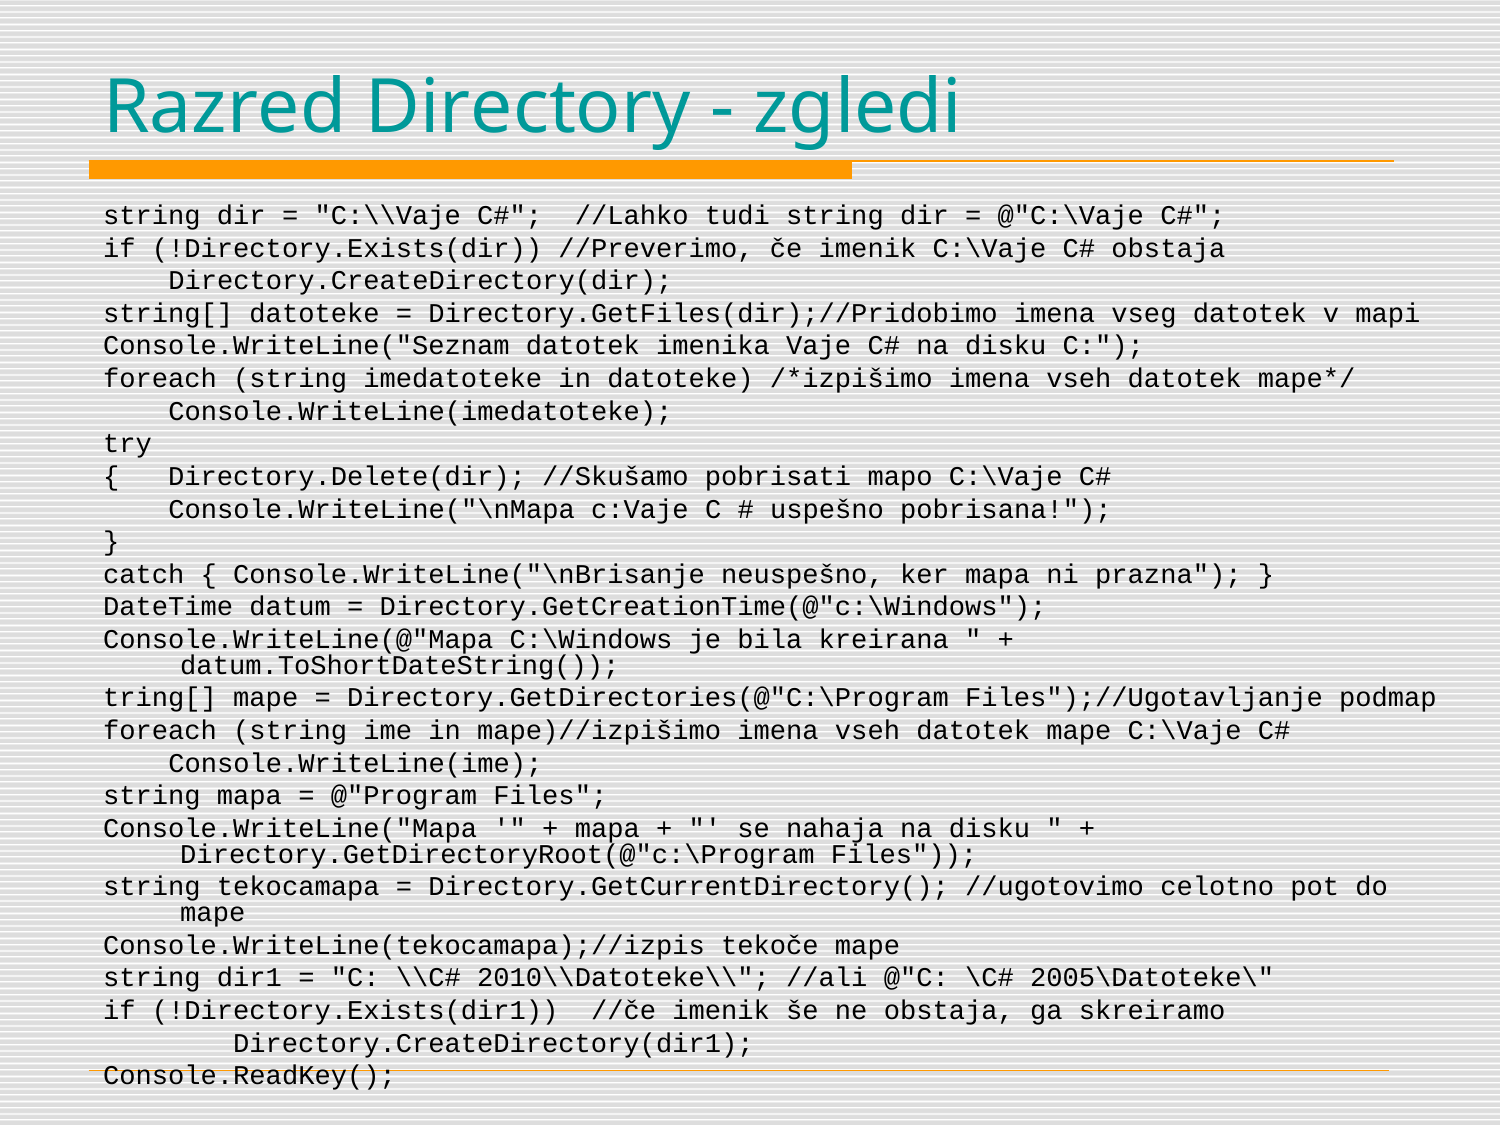

# Razred Directory - zgledi
string dir = "C:\\Vaje C#"; //Lahko tudi string dir = @"C:\Vaje C#";
if (!Directory.Exists(dir)) //Preverimo, če imenik C:\Vaje C# obstaja
 Directory.CreateDirectory(dir);
string[] datoteke = Directory.GetFiles(dir);//Pridobimo imena vseg datotek v mapi
Console.WriteLine("Seznam datotek imenika Vaje C# na disku C:");
foreach (string imedatoteke in datoteke) /*izpišimo imena vseh datotek mape*/
 Console.WriteLine(imedatoteke);
try
{ Directory.Delete(dir); //Skušamo pobrisati mapo C:\Vaje C#
 Console.WriteLine("\nMapa c:Vaje C # uspešno pobrisana!");
}
catch { Console.WriteLine("\nBrisanje neuspešno, ker mapa ni prazna"); }
DateTime datum = Directory.GetCreationTime(@"c:\Windows");
Console.WriteLine(@"Mapa C:\Windows je bila kreirana " + datum.ToShortDateString());
tring[] mape = Directory.GetDirectories(@"C:\Program Files");//Ugotavljanje podmap
foreach (string ime in mape)//izpišimo imena vseh datotek mape C:\Vaje C#
 Console.WriteLine(ime);
string mapa = @"Program Files";
Console.WriteLine("Mapa '" + mapa + "' se nahaja na disku " + Directory.GetDirectoryRoot(@"c:\Program Files"));
string tekocamapa = Directory.GetCurrentDirectory(); //ugotovimo celotno pot do mape
Console.WriteLine(tekocamapa);//izpis tekoče mape
string dir1 = "C: \\C# 2010\\Datoteke\\"; //ali @"C: \C# 2005\Datoteke\"
if (!Directory.Exists(dir1)) //če imenik še ne obstaja, ga skreiramo
 Directory.CreateDirectory(dir1);
Console.ReadKey();